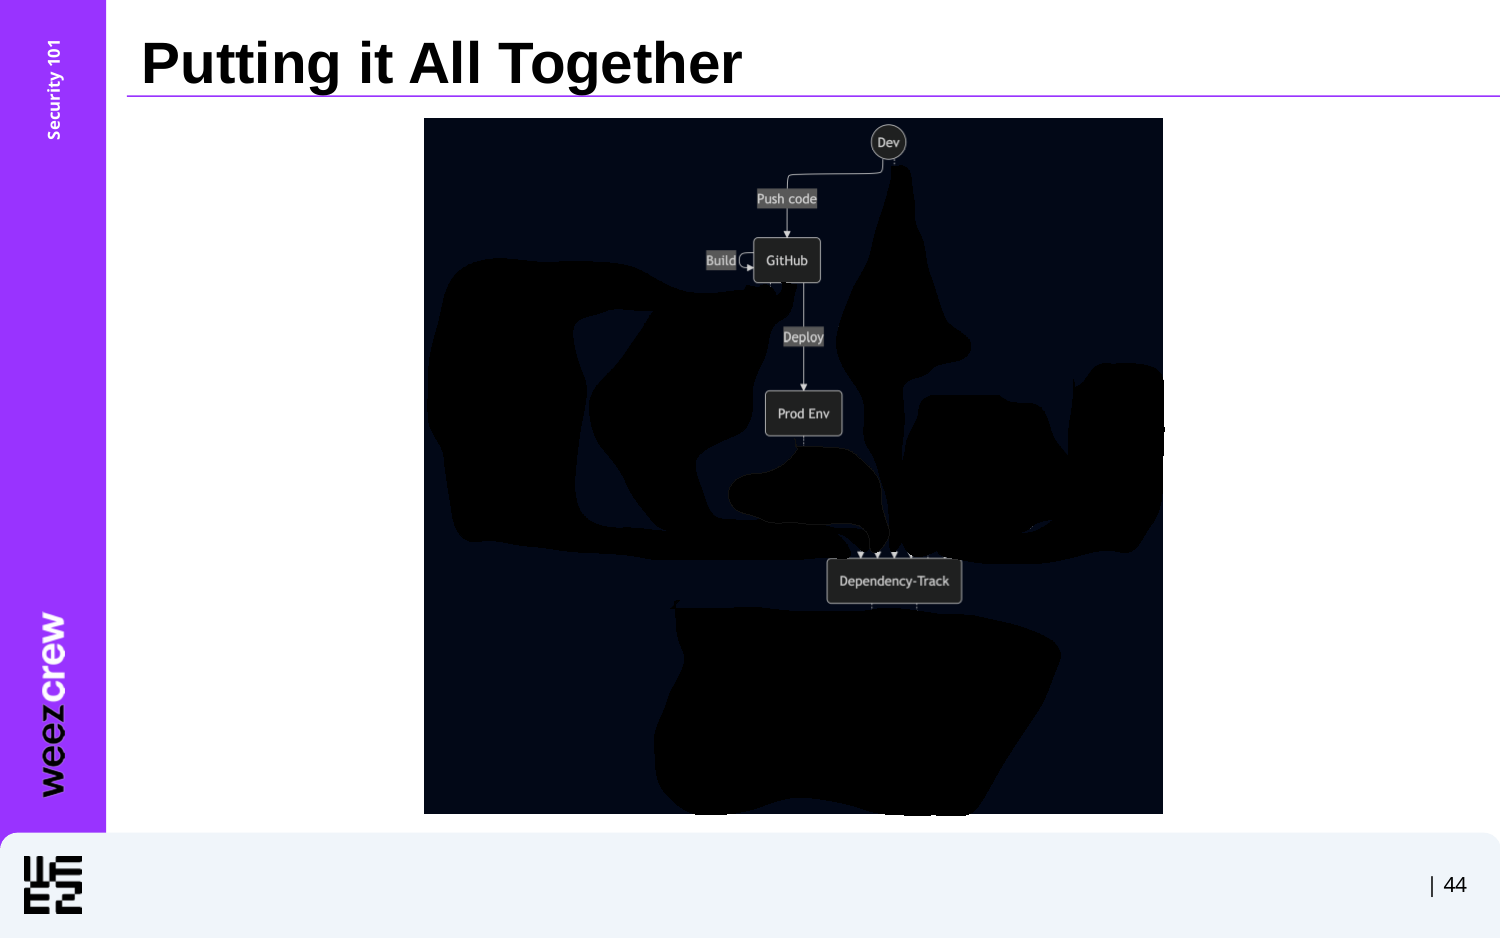

# Putting it All Together
Security 101
https://css-tricks.com/almanac/rules/m/media/prefers-reduced-motion/https://css-tricks.com/almanac/rules/m/media/prefers-reduced-motion/